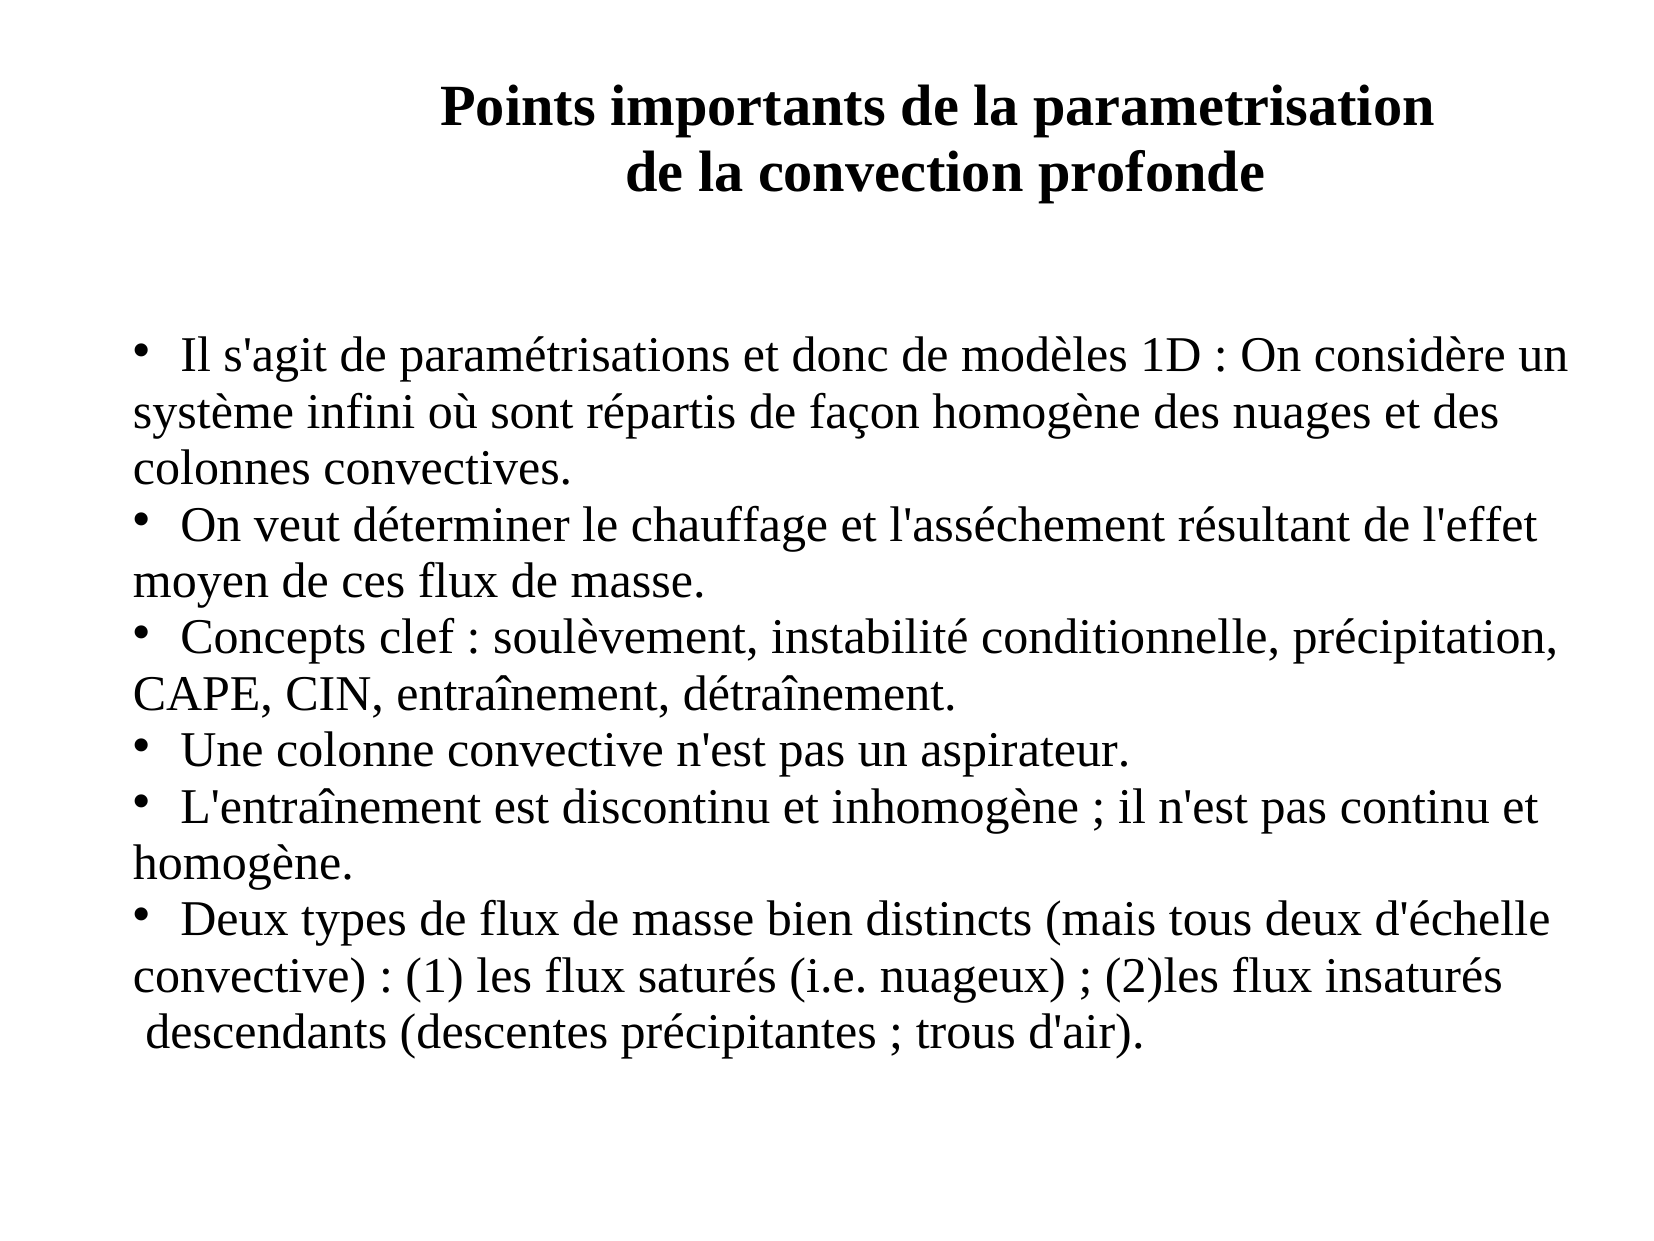

Points importants de la parametrisation
de la convection profonde
 Il s'agit de paramétrisations et donc de modèles 1D : On considère un
système infini où sont répartis de façon homogène des nuages et des
colonnes convectives.
 On veut déterminer le chauffage et l'asséchement résultant de l'effet
moyen de ces flux de masse.
 Concepts clef : soulèvement, instabilité conditionnelle, précipitation,
CAPE, CIN, entraînement, détraînement.
 Une colonne convective n'est pas un aspirateur.
 L'entraînement est discontinu et inhomogène ; il n'est pas continu et
homogène.
 Deux types de flux de masse bien distincts (mais tous deux d'échelle
convective) : (1) les flux saturés (i.e. nuageux) ; (2)les flux insaturés
 descendants (descentes précipitantes ; trous d'air).